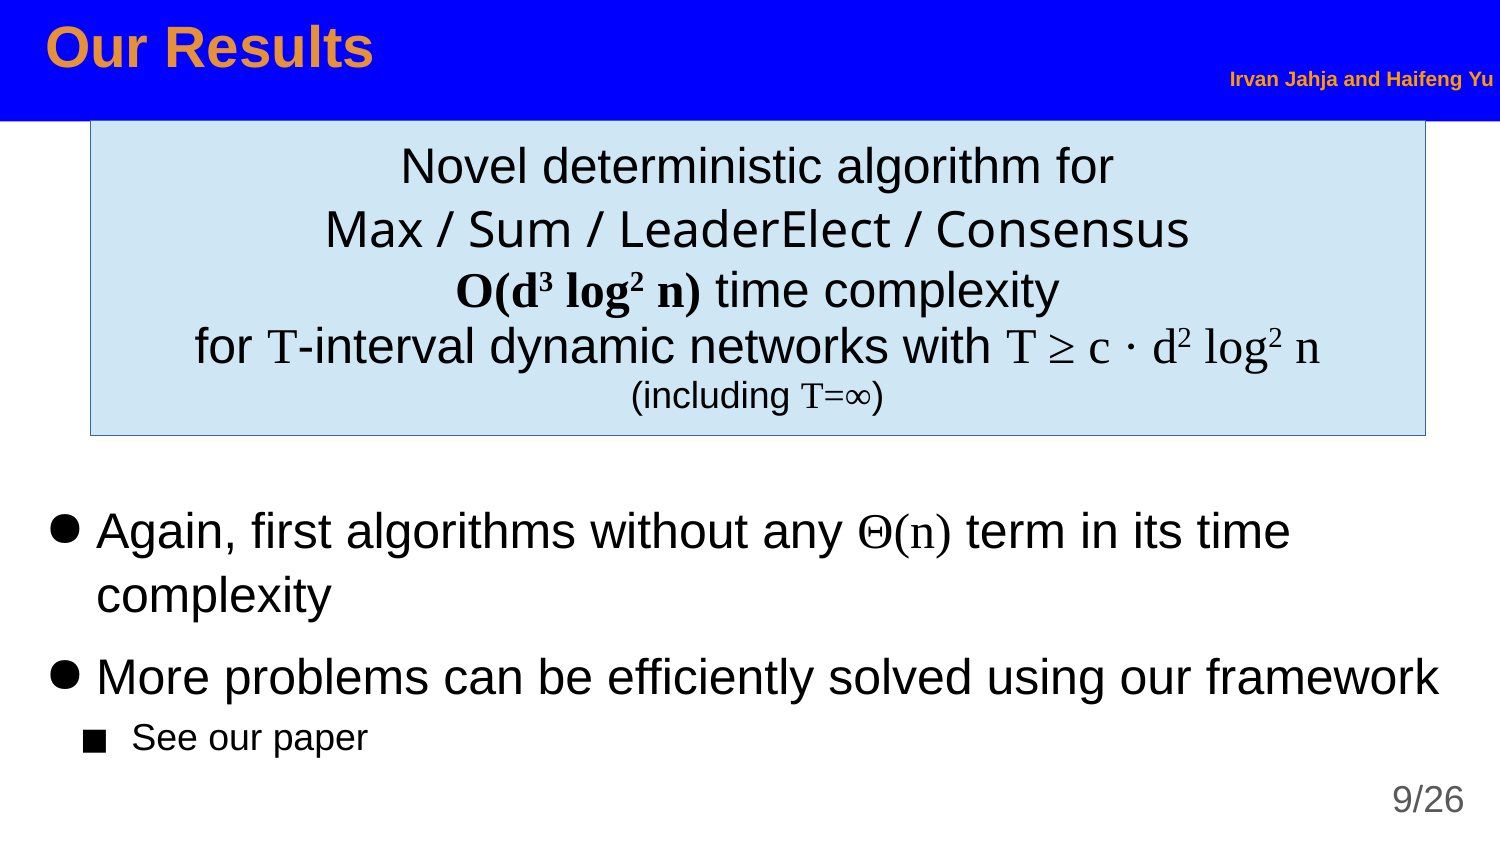

# Our Results
Novel deterministic algorithm for
Max / Sum / LeaderElect / Consensus
O(d3 log2 n) time complexity
for T-interval dynamic networks with T ≥ c · d2 log2 n
(including T=∞)
Again, first algorithms without any Θ(n) term in its time complexity
More problems can be efficiently solved using our framework
See our paper
9